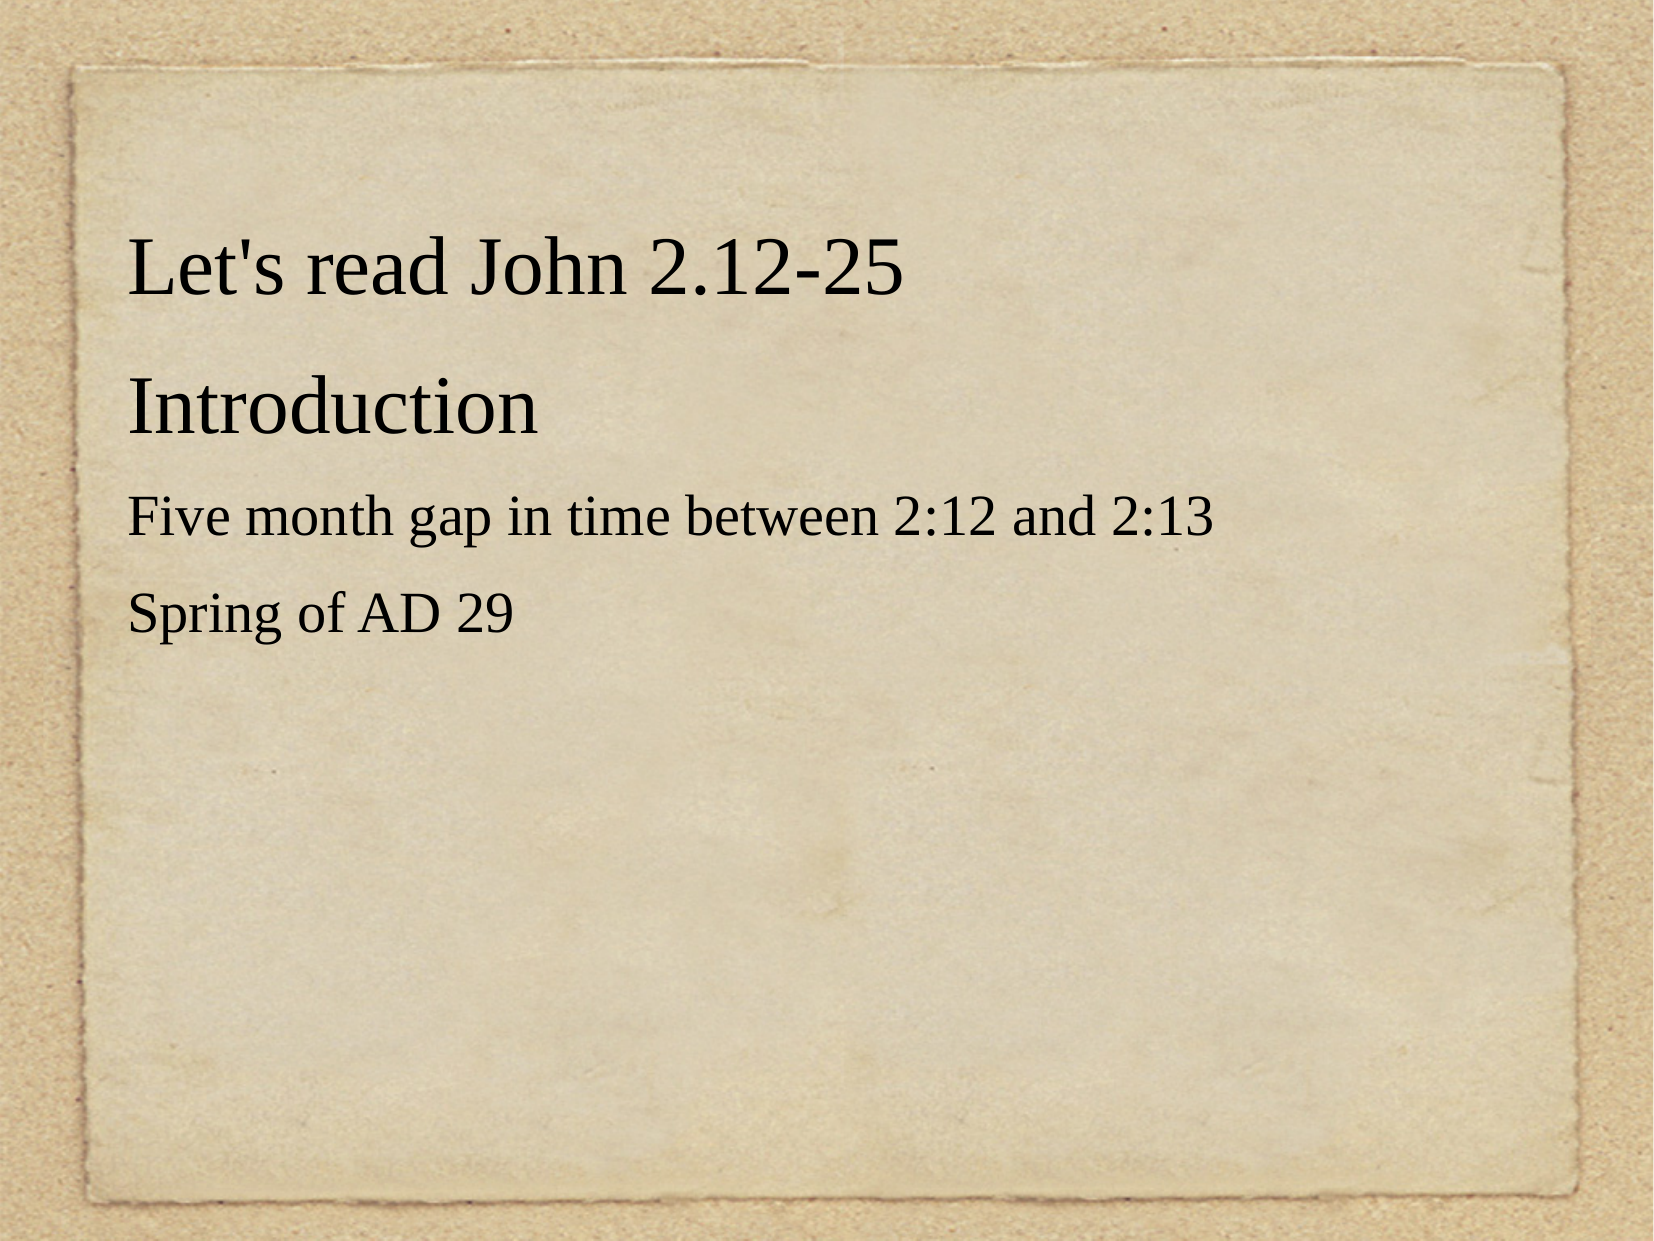

Let's read John 2.12-25
Introduction
Five month gap in time between 2:12 and 2:13
Spring of AD 29